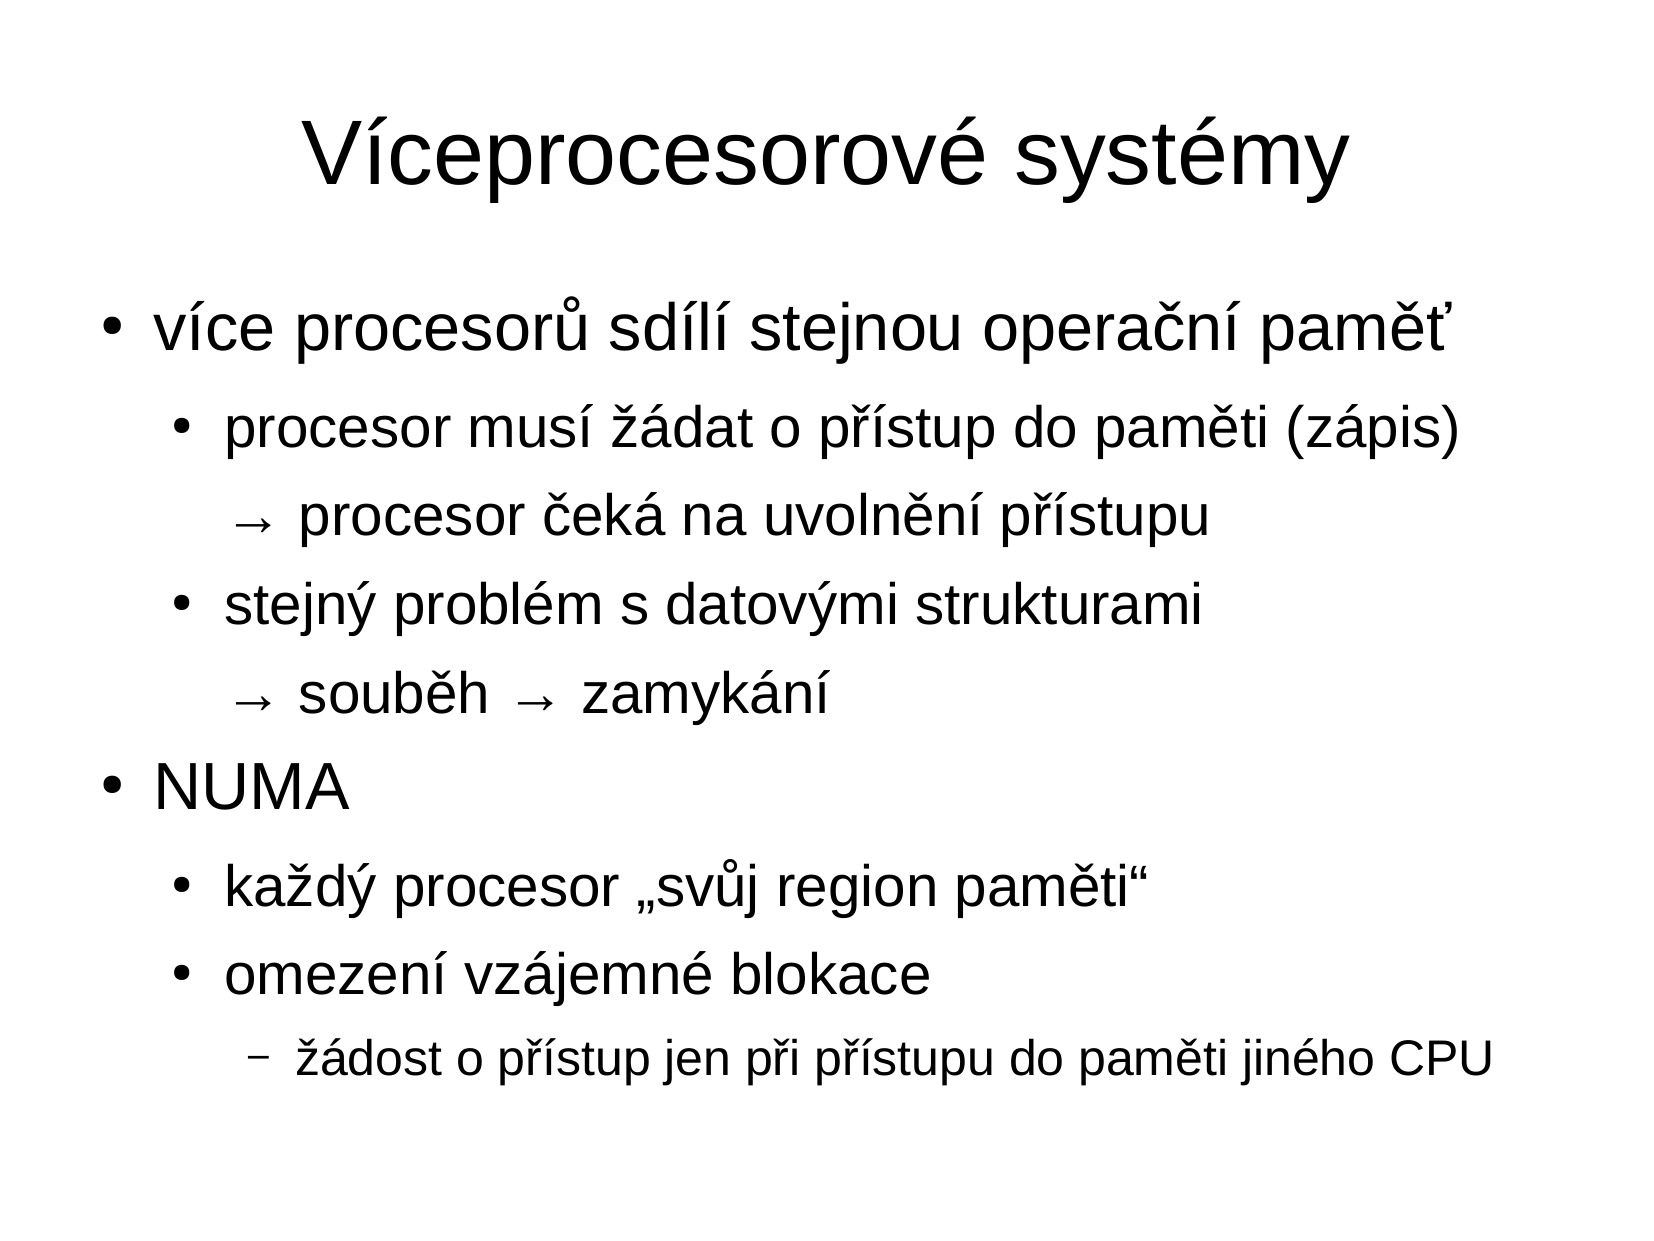

# Víceprocesorové systémy
více procesorů sdílí stejnou operační paměť
procesor musí žádat o přístup do paměti (zápis)
→ procesor čeká na uvolnění přístupu
stejný problém s datovými strukturami
→ souběh → zamykání
NUMA
každý procesor „svůj region paměti“
omezení vzájemné blokace
žádost o přístup jen při přístupu do paměti jiného CPU